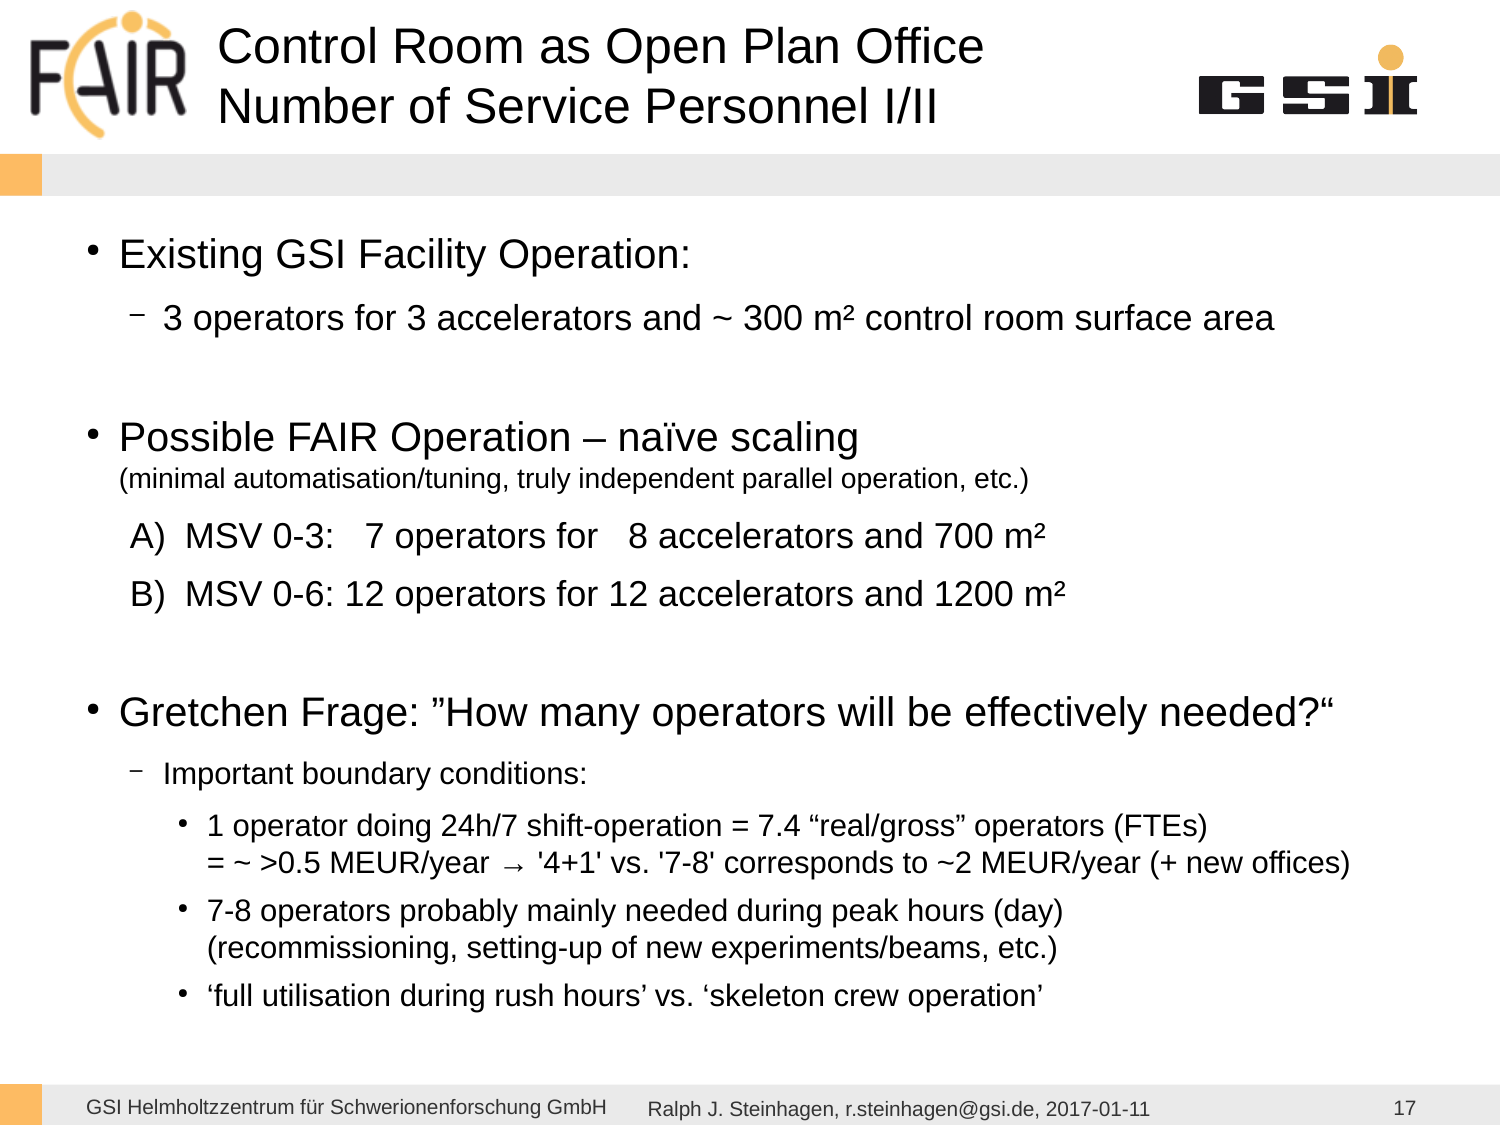

# Control Room as Open Plan Office Number of Service Personnel I/II
Existing GSI Facility Operation:
3 operators for 3 accelerators and ~ 300 m² control room surface area
Possible FAIR Operation – naïve scaling (minimal automatisation/tuning, truly independent parallel operation, etc.)
MSV 0-3: 7 operators for 8 accelerators and 700 m²
MSV 0-6: 12 operators for 12 accelerators and 1200 m²
Gretchen Frage: ”How many operators will be effectively needed?“
Important boundary conditions:
1 operator doing 24h/7 shift-operation = 7.4 “real/gross” operators (FTEs) = ~ >0.5 MEUR/year → '4+1' vs. '7-8' corresponds to ~2 MEUR/year (+ new offices)
7-8 operators probably mainly needed during peak hours (day) (recommissioning, setting-up of new experiments/beams, etc.)
‘full utilisation during rush hours’ vs. ‘skeleton crew operation’